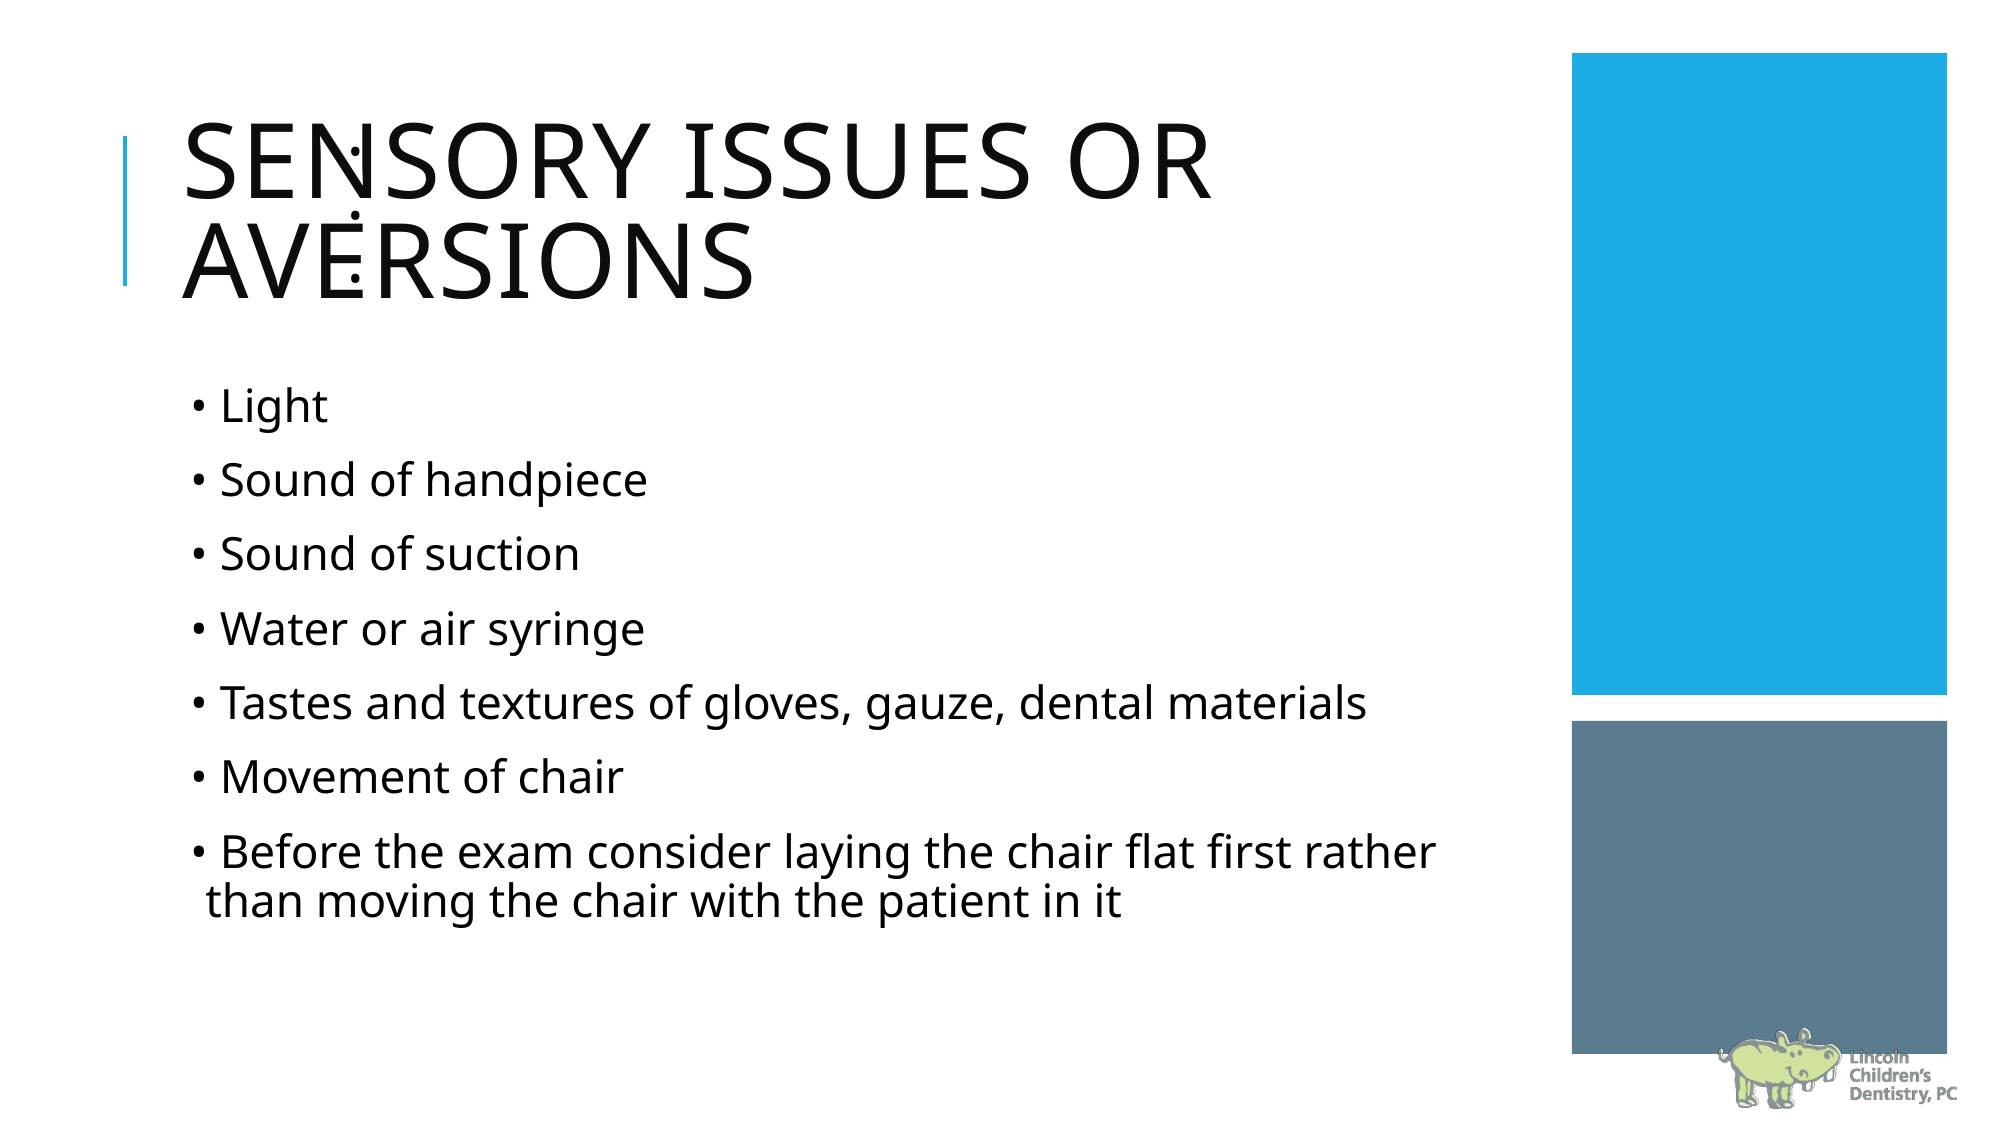

# Sensory issues or aversions
• Light
• Sound of handpiece
• Sound of suction
• Water or air syringe
• Tastes and textures of gloves, gauze, dental materials
• Movement of chair
• Before the exam consider laying the chair flat first rather than moving the chair with the patient in it